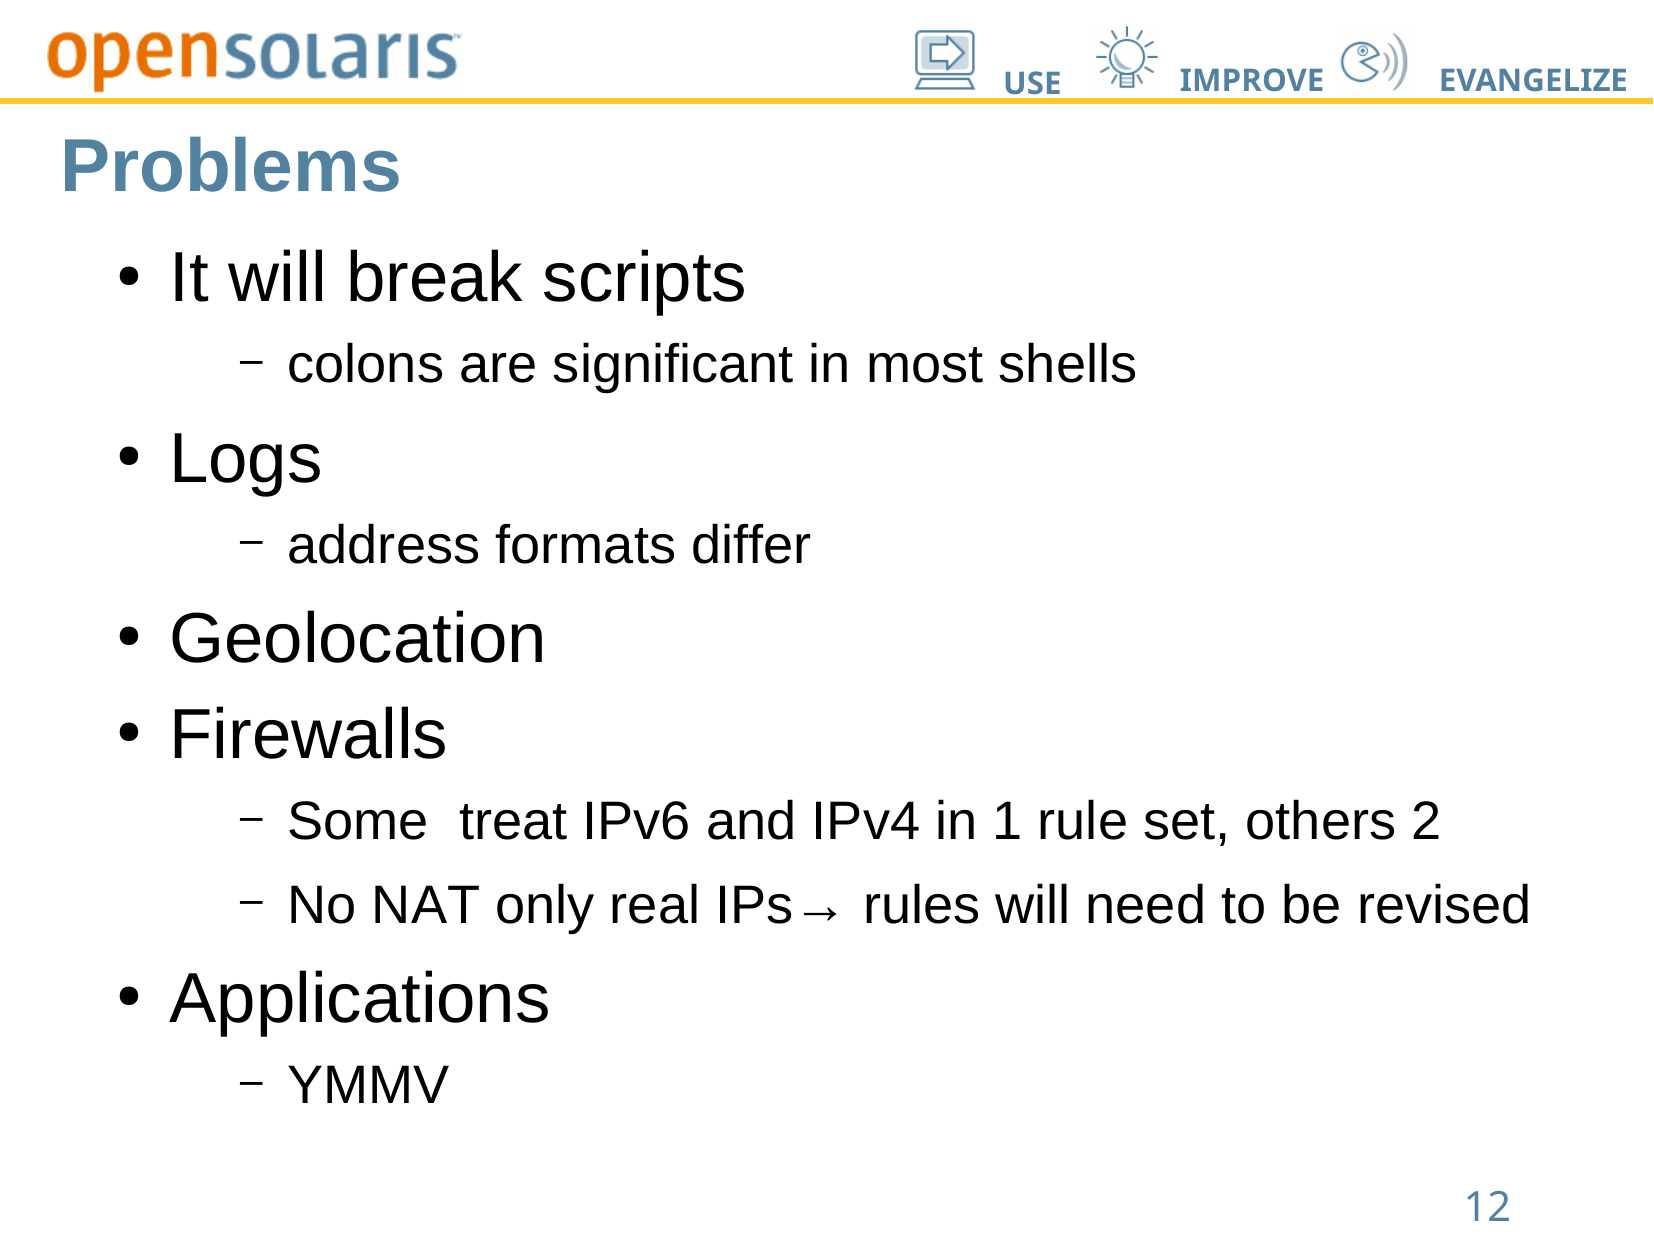

# Problems
It will break scripts
colons are significant in most shells
Logs
address formats differ
Geolocation
Firewalls
Some treat IPv6 and IPv4 in 1 rule set, others 2
No NAT only real IPs→ rules will need to be revised
Applications
YMMV